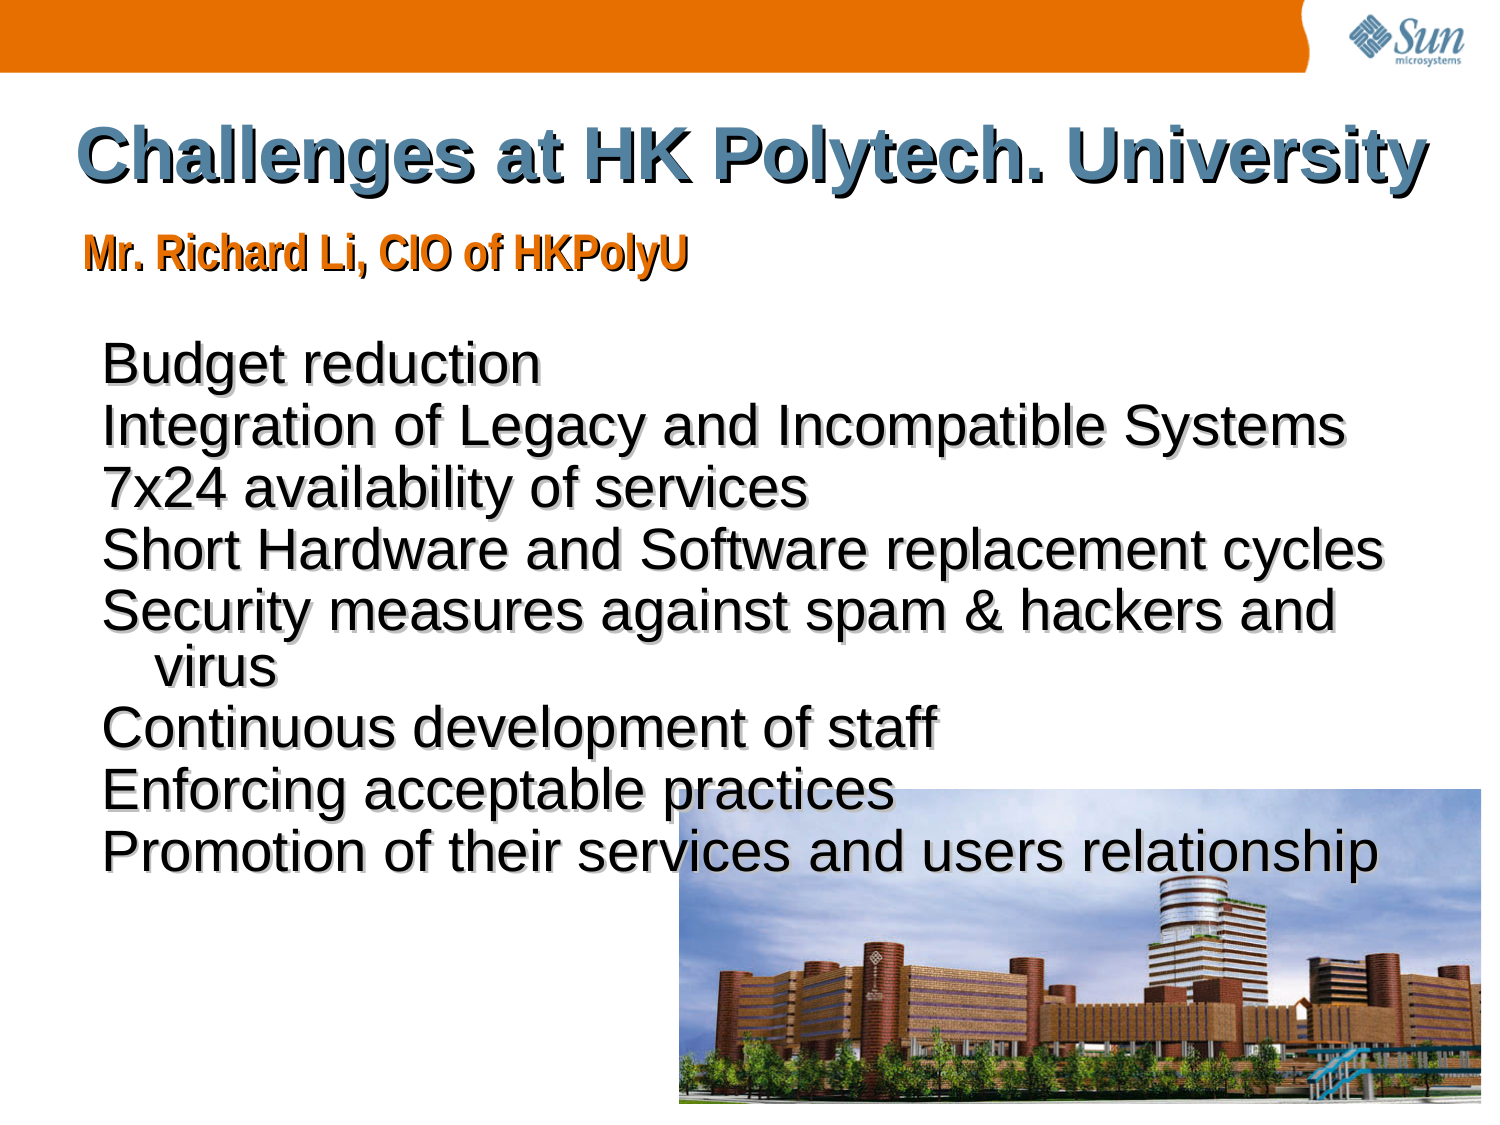

Challenges at HK Polytech. University
Mr. Richard Li, CIO of HKPolyU
# Budget reduction
Integration of Legacy and Incompatible Systems
7x24 availability of services
Short Hardware and Software replacement cycles
Security measures against spam & hackers and virus
Continuous development of staff
Enforcing acceptable practices
Promotion of their services and users relationship